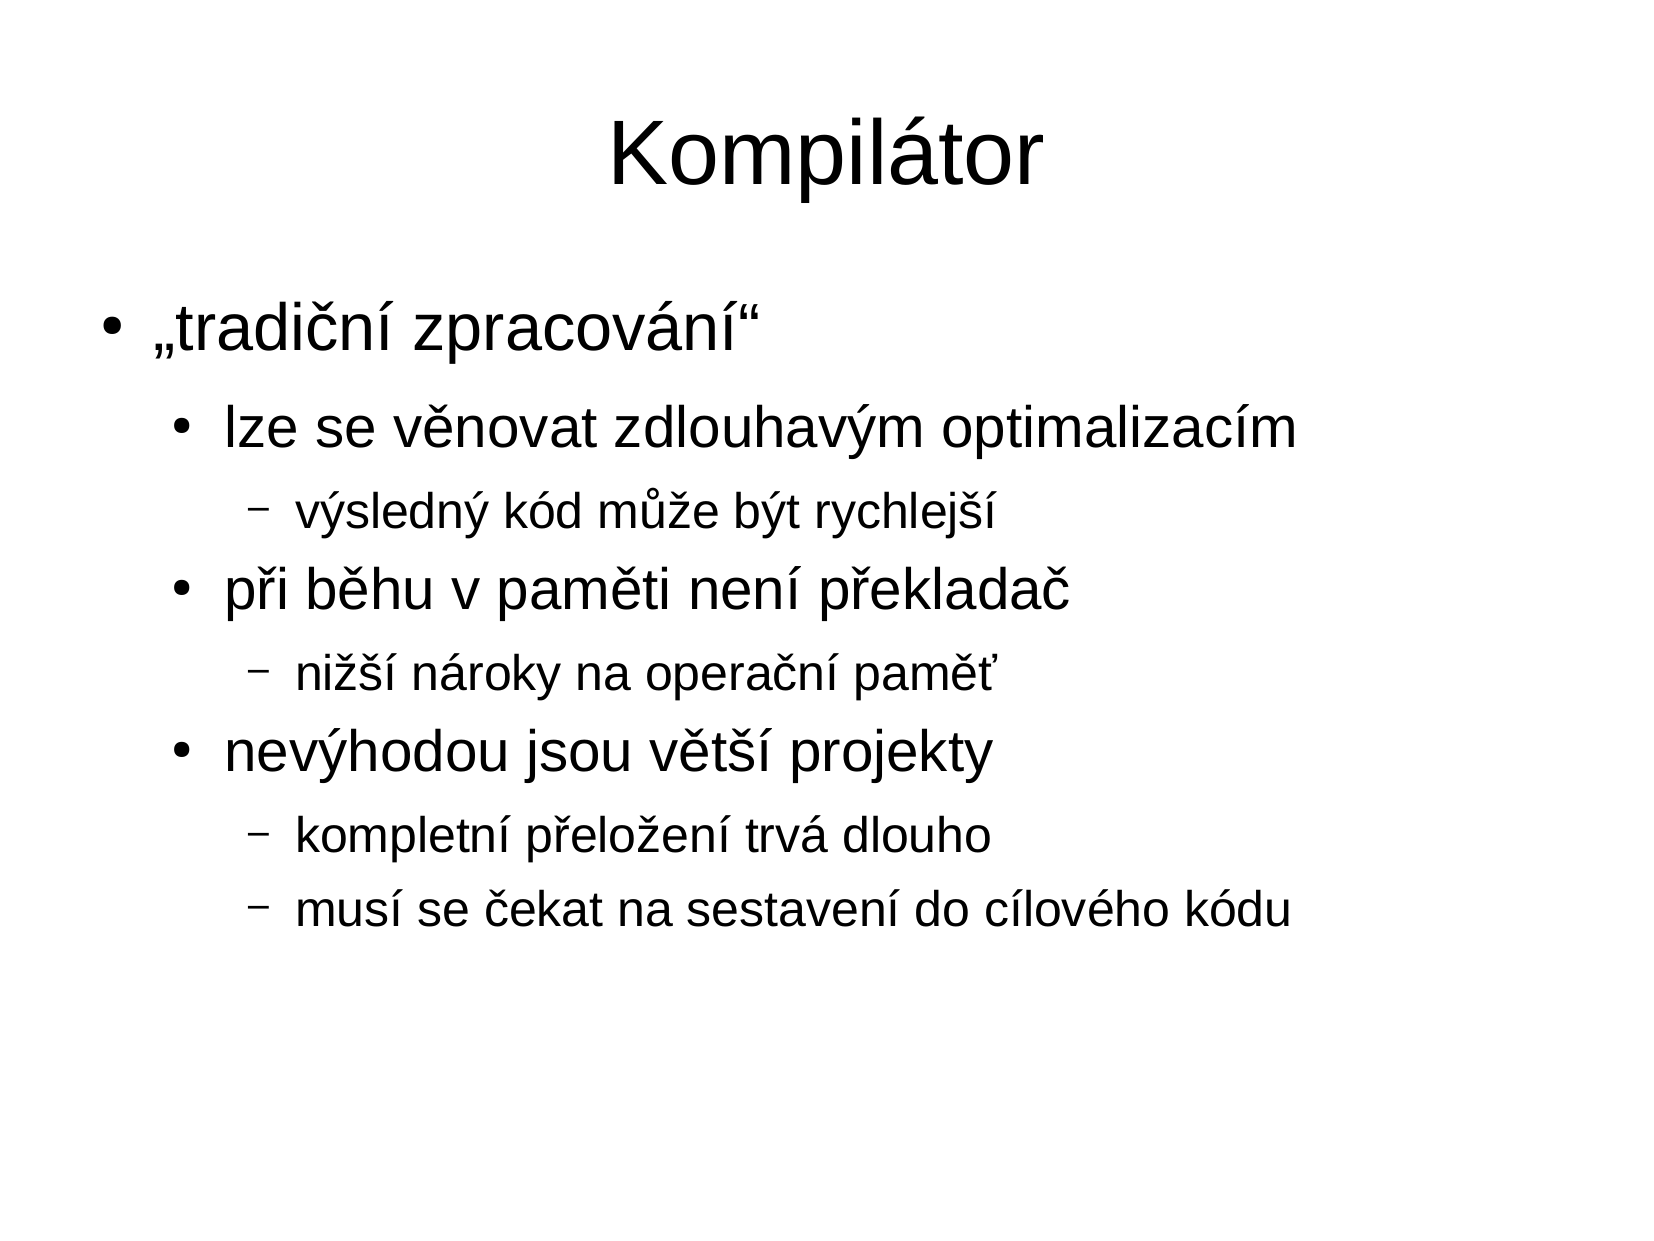

# Kompilátor
„tradiční zpracování“
lze se věnovat zdlouhavým optimalizacím
výsledný kód může být rychlejší
při běhu v paměti není překladač
nižší nároky na operační paměť
nevýhodou jsou větší projekty
kompletní přeložení trvá dlouho
musí se čekat na sestavení do cílového kódu